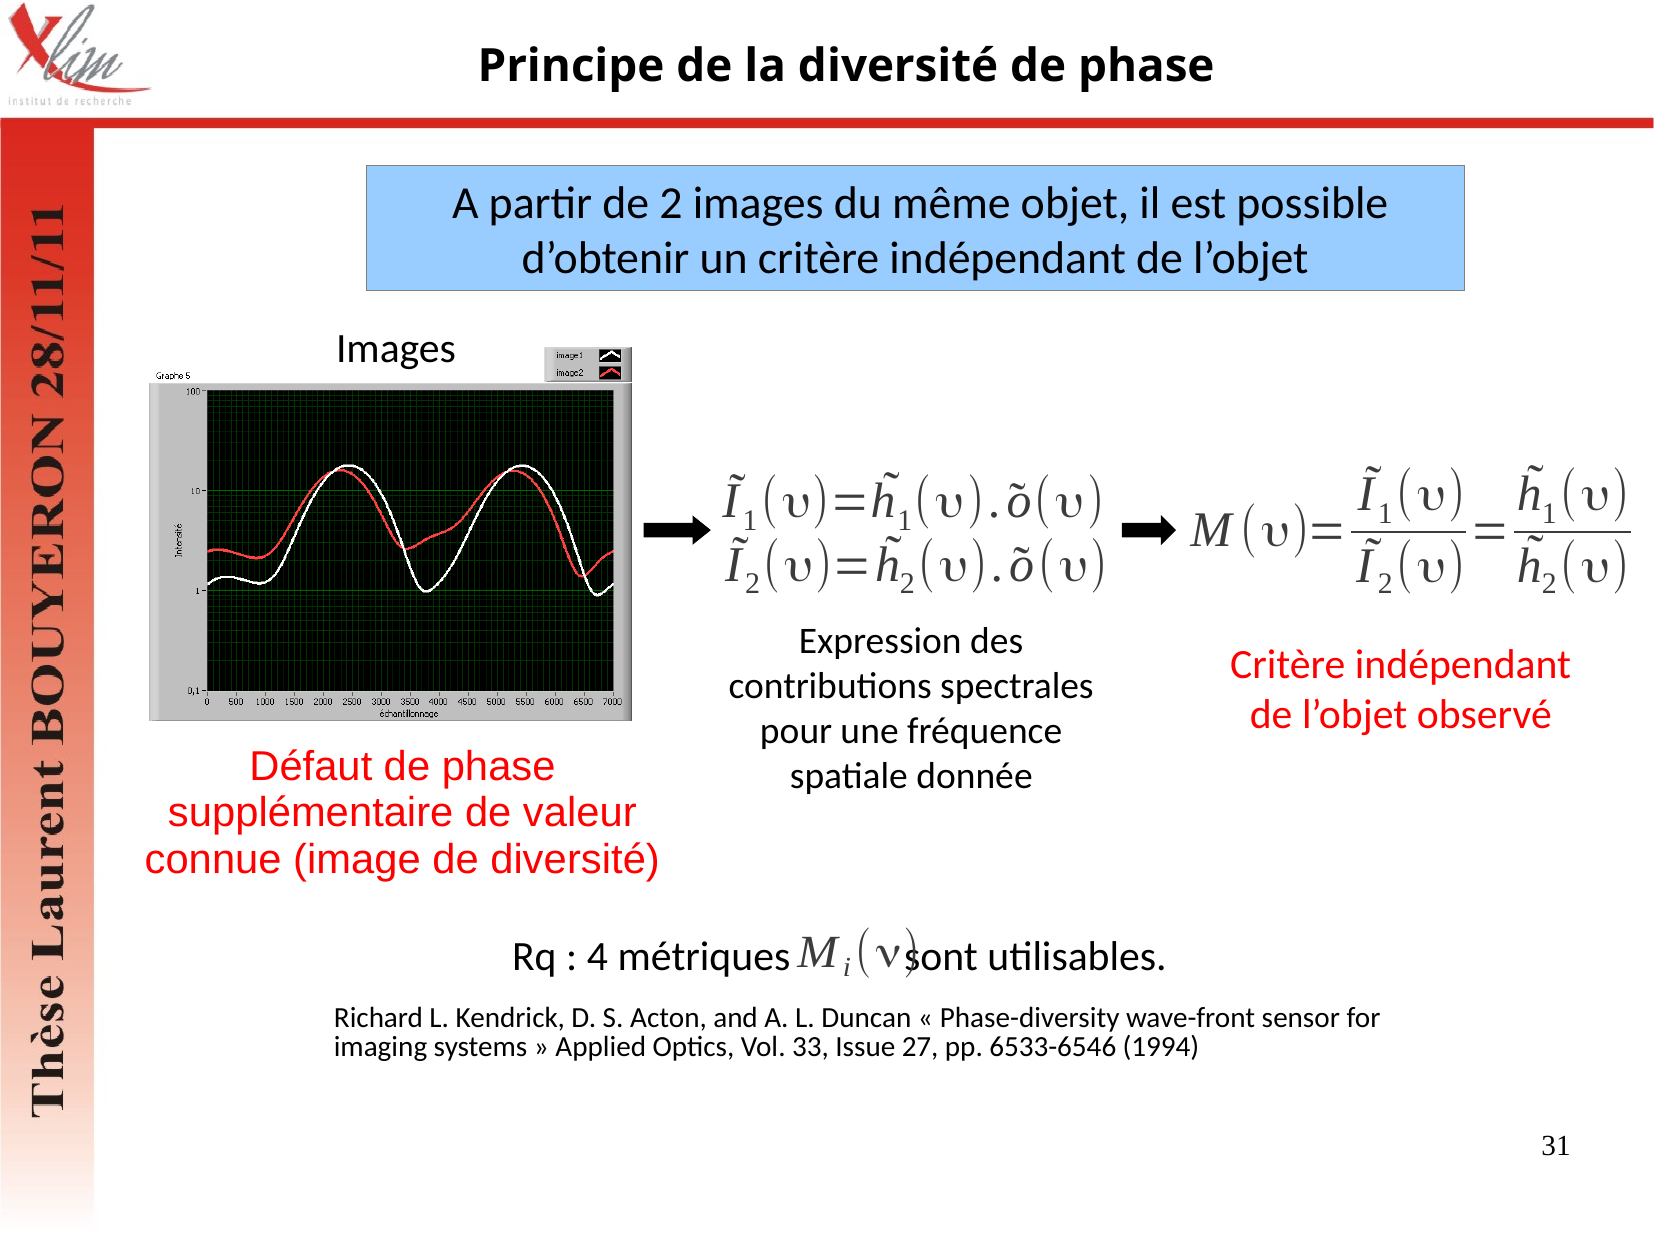

Principe de la diversité de phase
 A partir de 2 images du même objet, il est possible d’obtenir un critère indépendant de l’objet
Images
Expression des contributions spectrales pour une fréquence spatiale donnée
Critère indépendant de l’objet observé
Défaut de phase supplémentaire de valeur connue (image de diversité)
Rq : 4 métriques sont utilisables.
Richard L. Kendrick, D. S. Acton, and A. L. Duncan « Phase-diversity wave-front sensor for imaging systems » Applied Optics, Vol. 33, Issue 27, pp. 6533-6546 (1994)
31